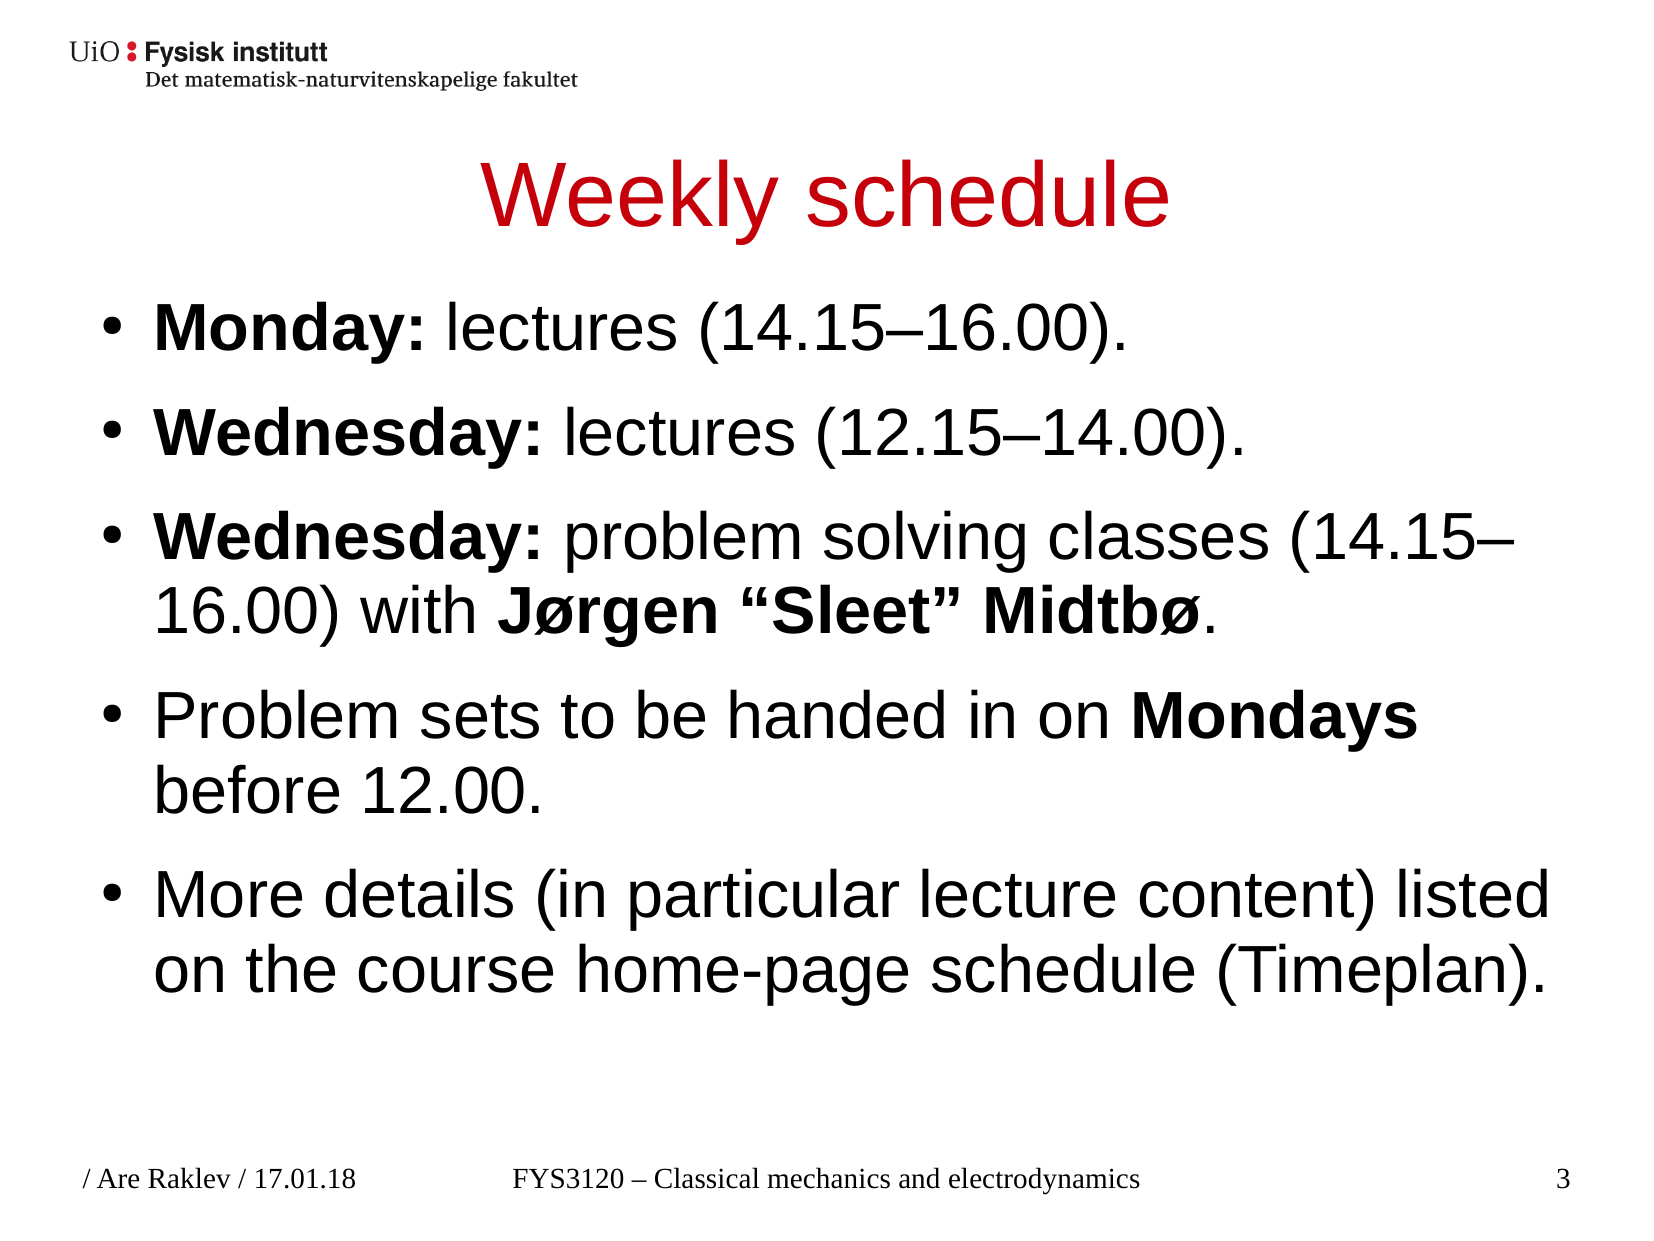

# Weekly schedule
Monday: lectures (14.15–16.00).
Wednesday: lectures (12.15–14.00).
Wednesday: problem solving classes (14.15–16.00) with Jørgen “Sleet” Midtbø.
Problem sets to be handed in on Mondays before 12.00.
More details (in particular lecture content) listed on the course home-page schedule (Timeplan).
/ Are Raklev / 17.01.18
FYS3120 – Classical mechanics and electrodynamics
3